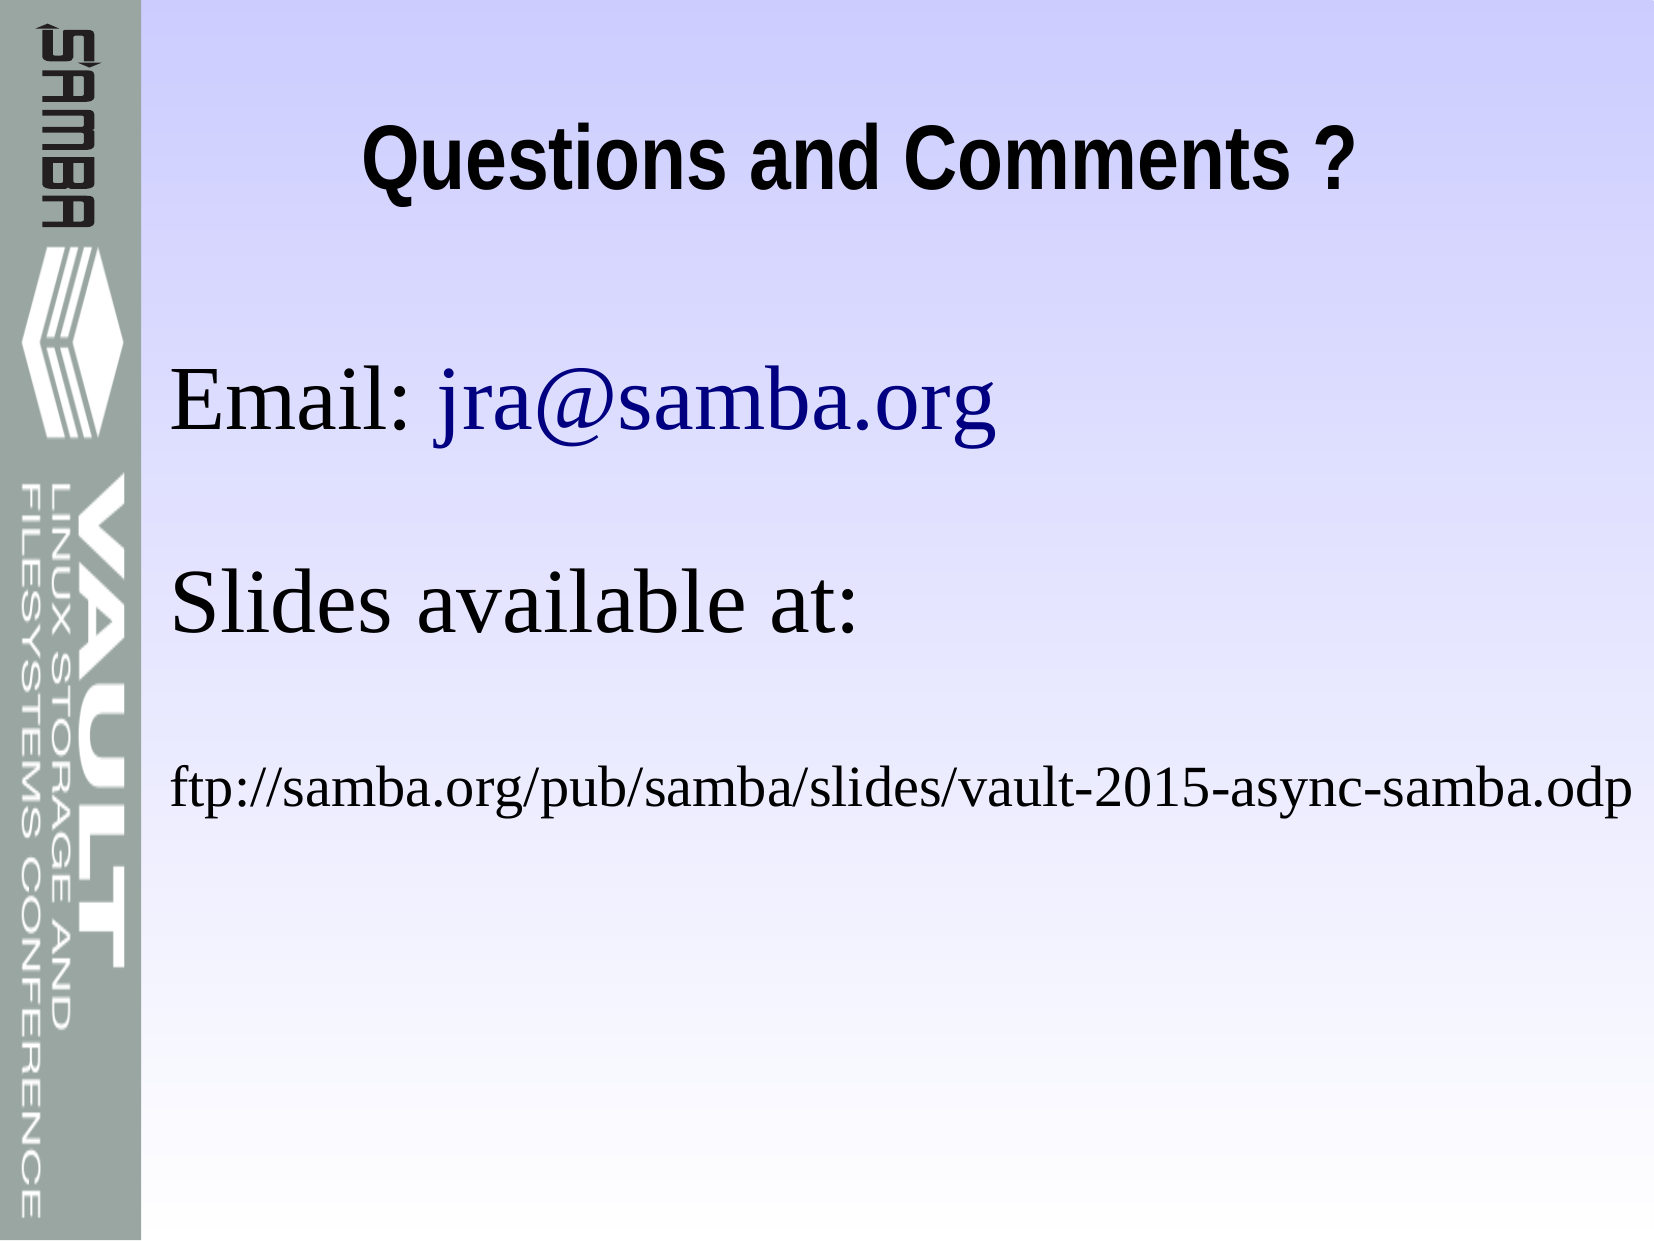

# Questions and Comments ?
Email: jra@samba.org
Slides available at:
ftp://samba.org/pub/samba/slides/vault-2015-async-samba.odp